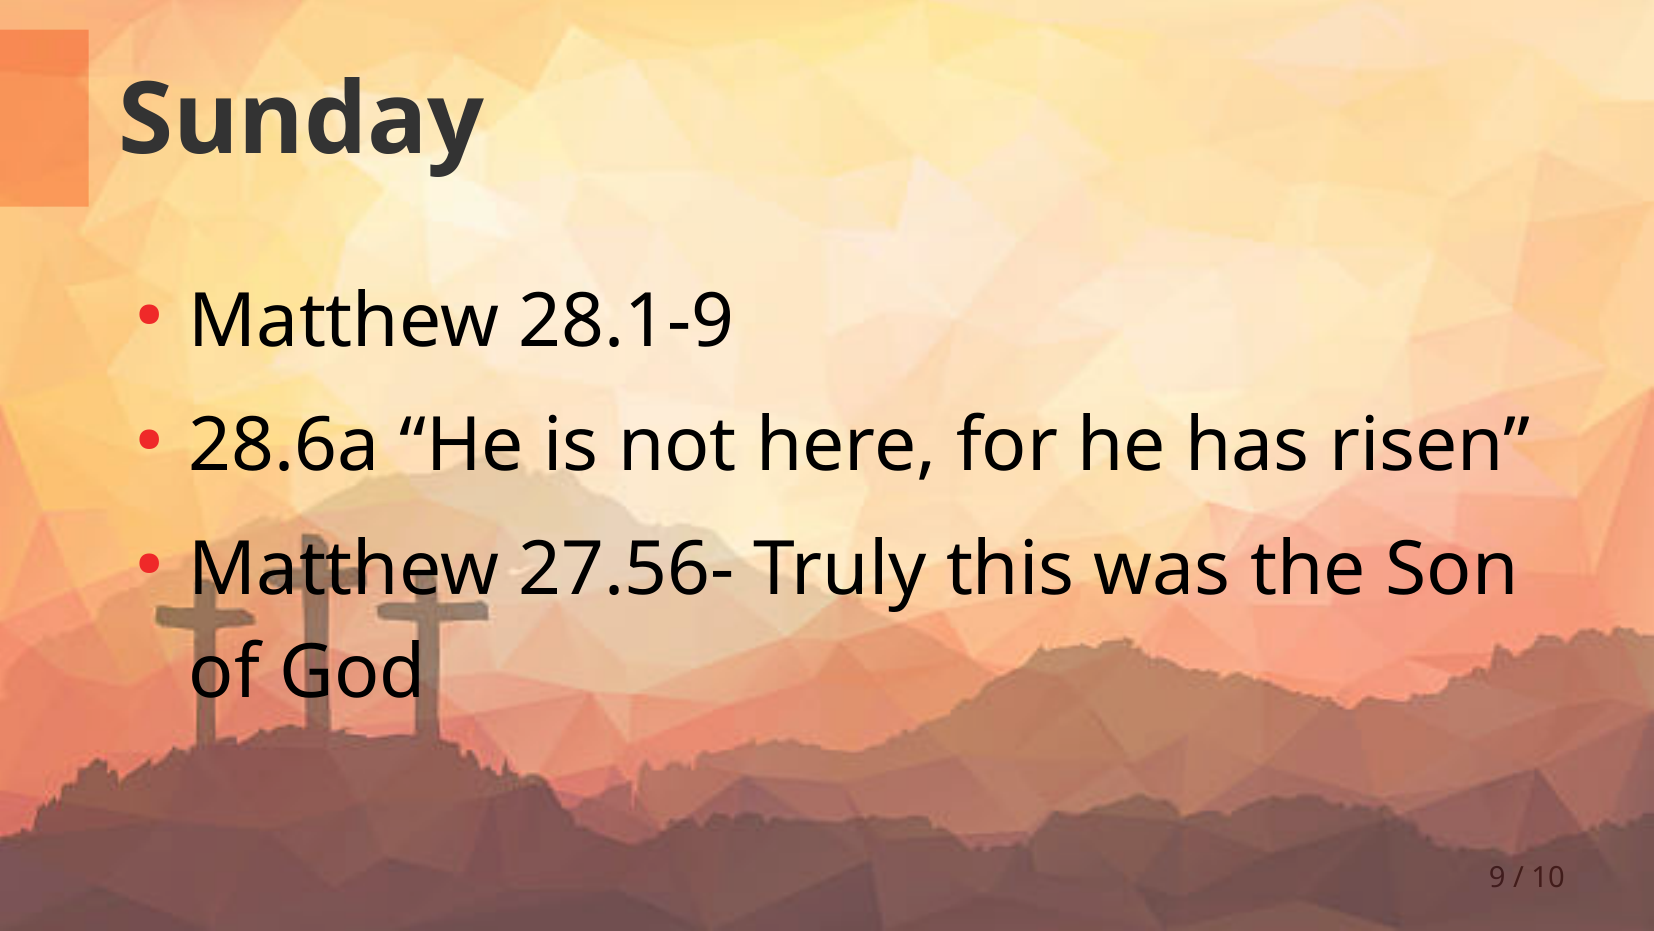

# Sunday
Matthew 28.1-9
28.6a “He is not here, for he has risen”
Matthew 27.56- Truly this was the Son of God
9